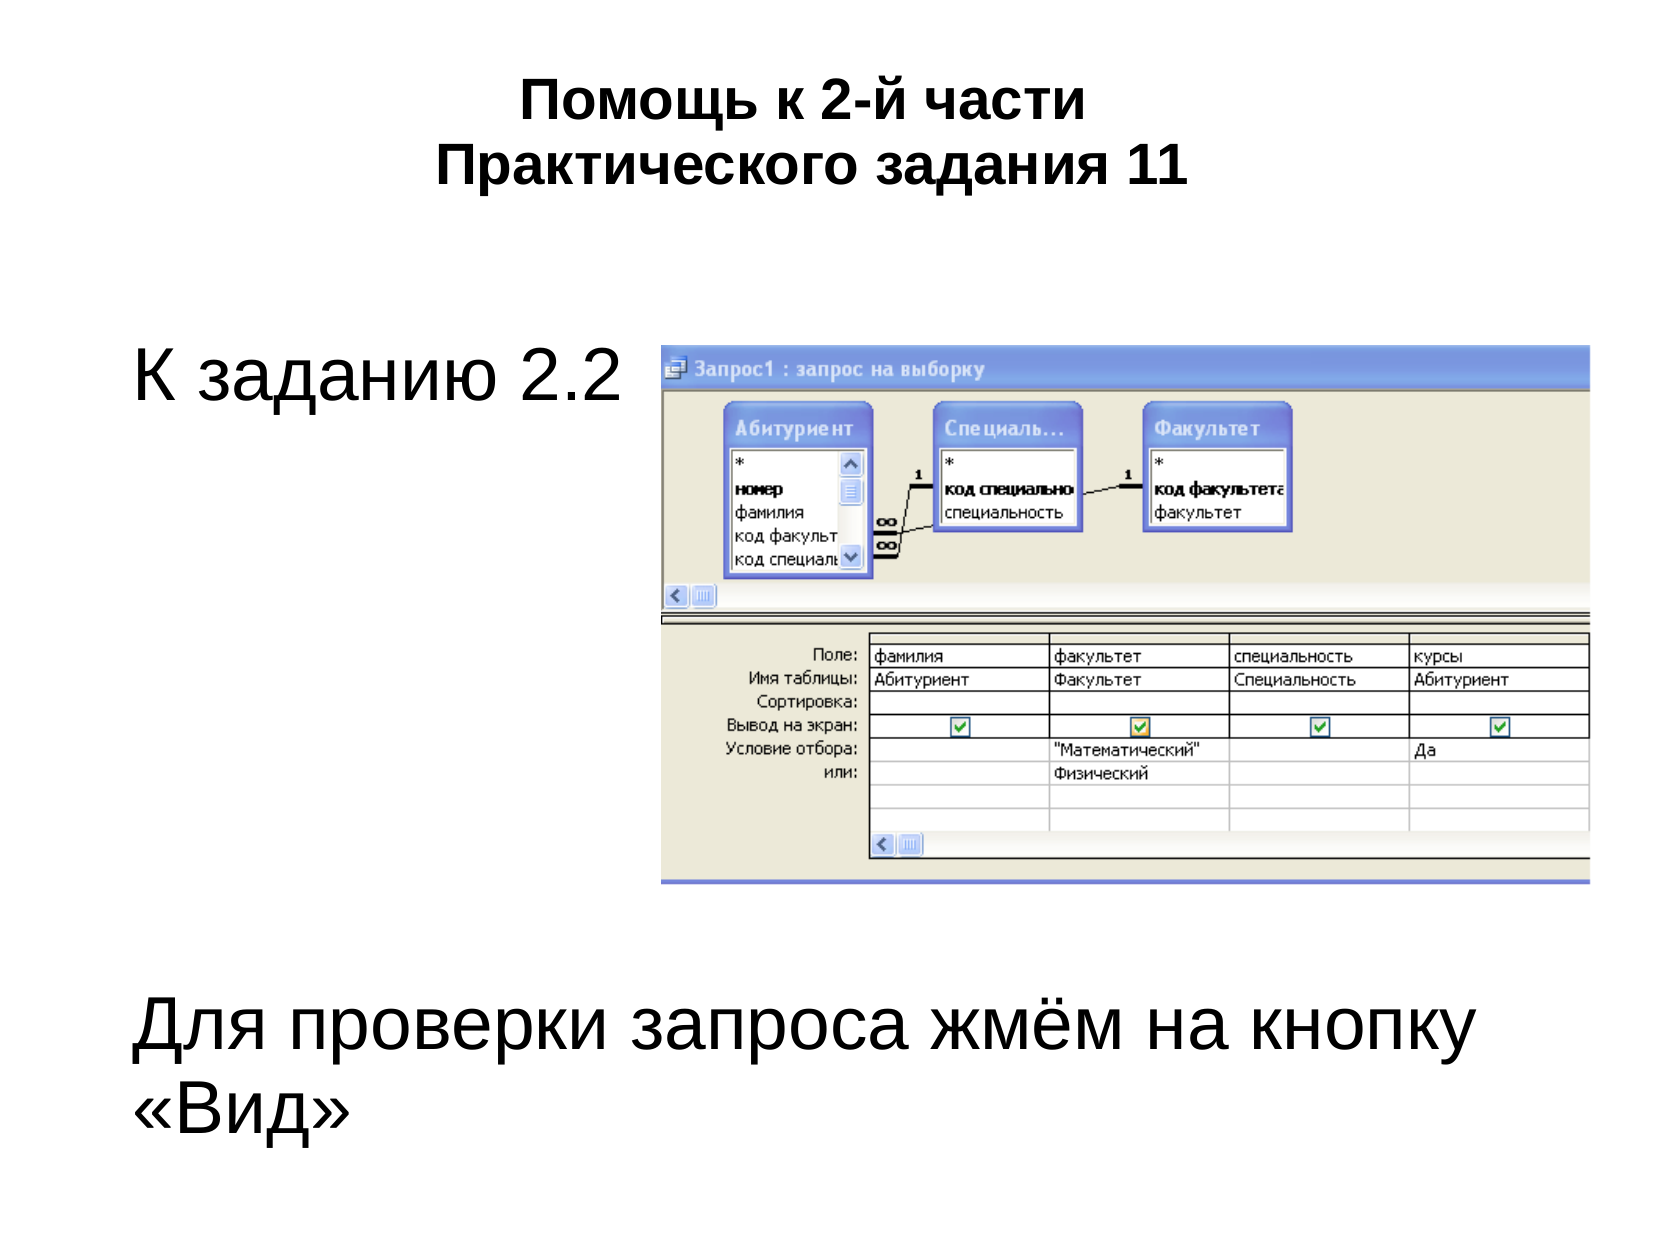

Помощь к 2-й части
Практического задания 11
К заданию 2.2
Для проверки запроса жмём на кнопку «Вид»